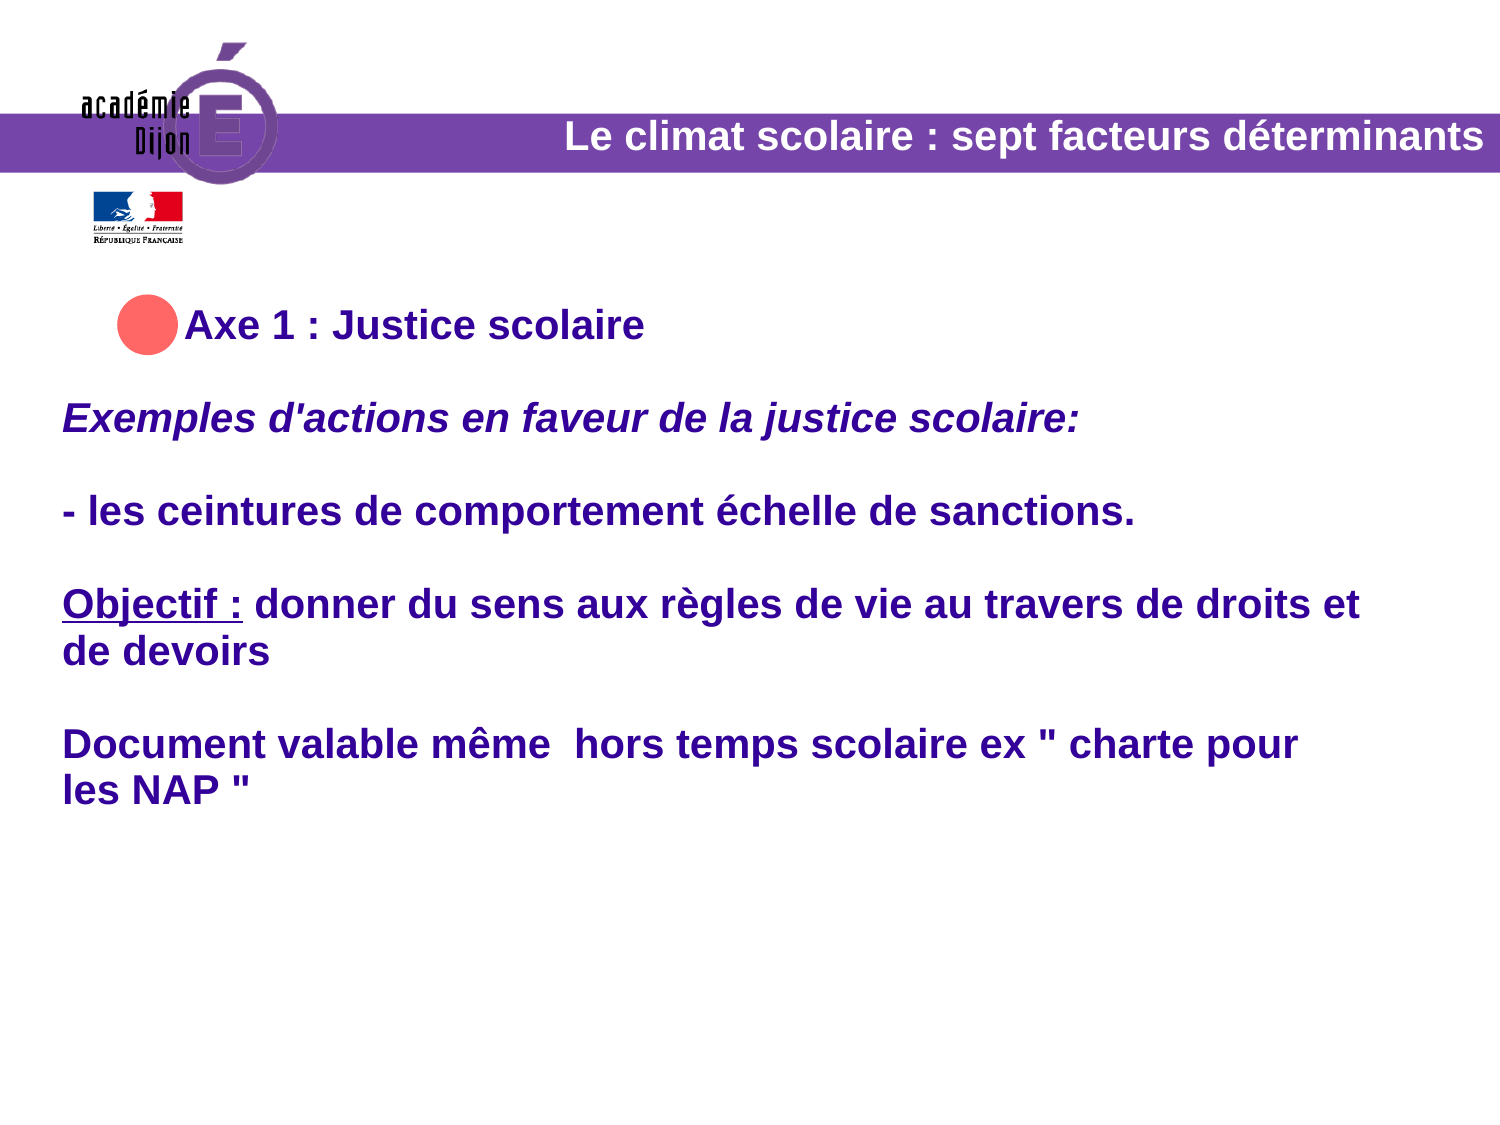

Le climat scolaire : sept facteurs déterminants
Axe 1 : Justice scolaire
Exemples d'actions en faveur de la justice scolaire:
- les ceintures de comportement échelle de sanctions.
Objectif : donner du sens aux règles de vie au travers de droits et de devoirs
Document valable même hors temps scolaire ex " charte pour les NAP "